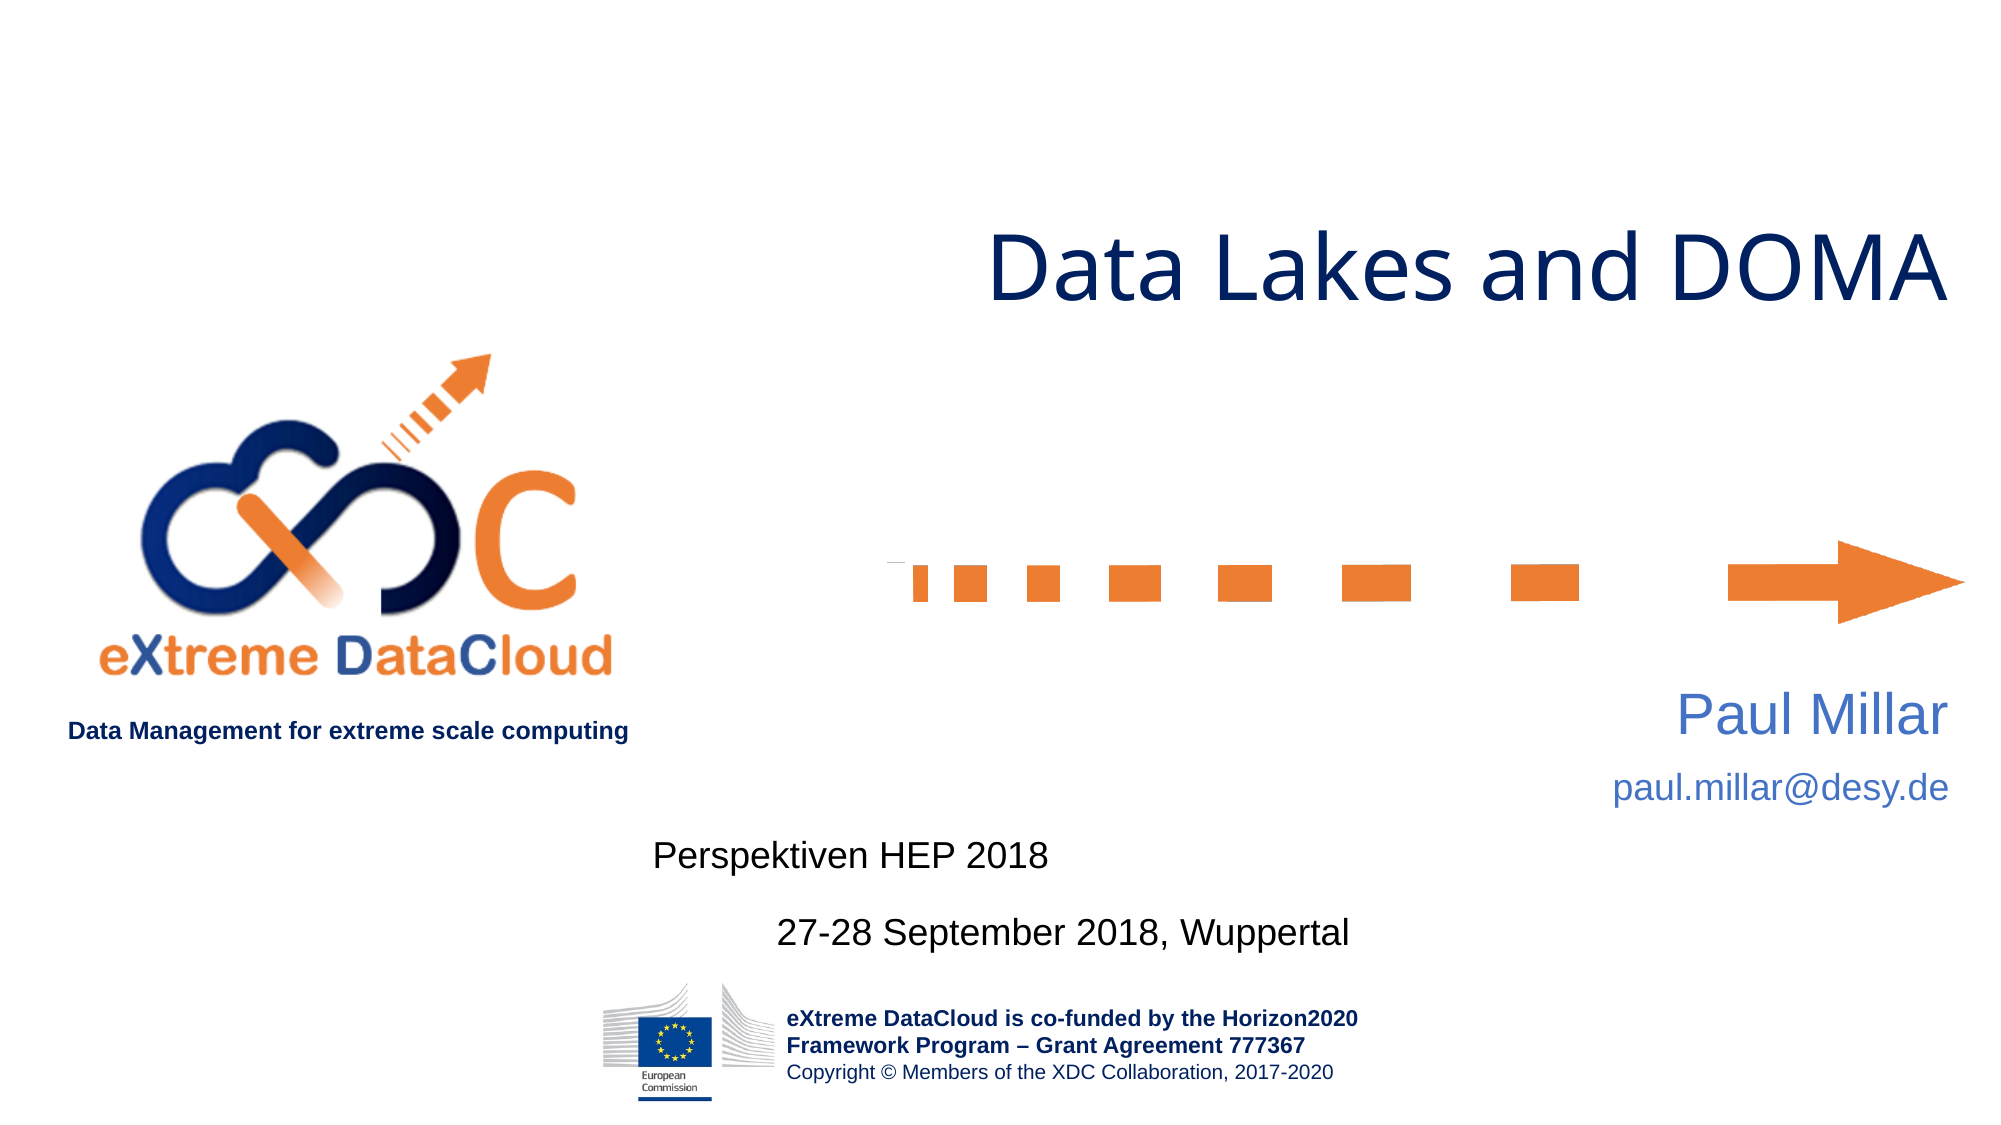

# Data Lakes and DOMA
Paul Millar
paul.millar@desy.de
Perspektiven HEP 2018
27-28 September 2018, Wuppertal